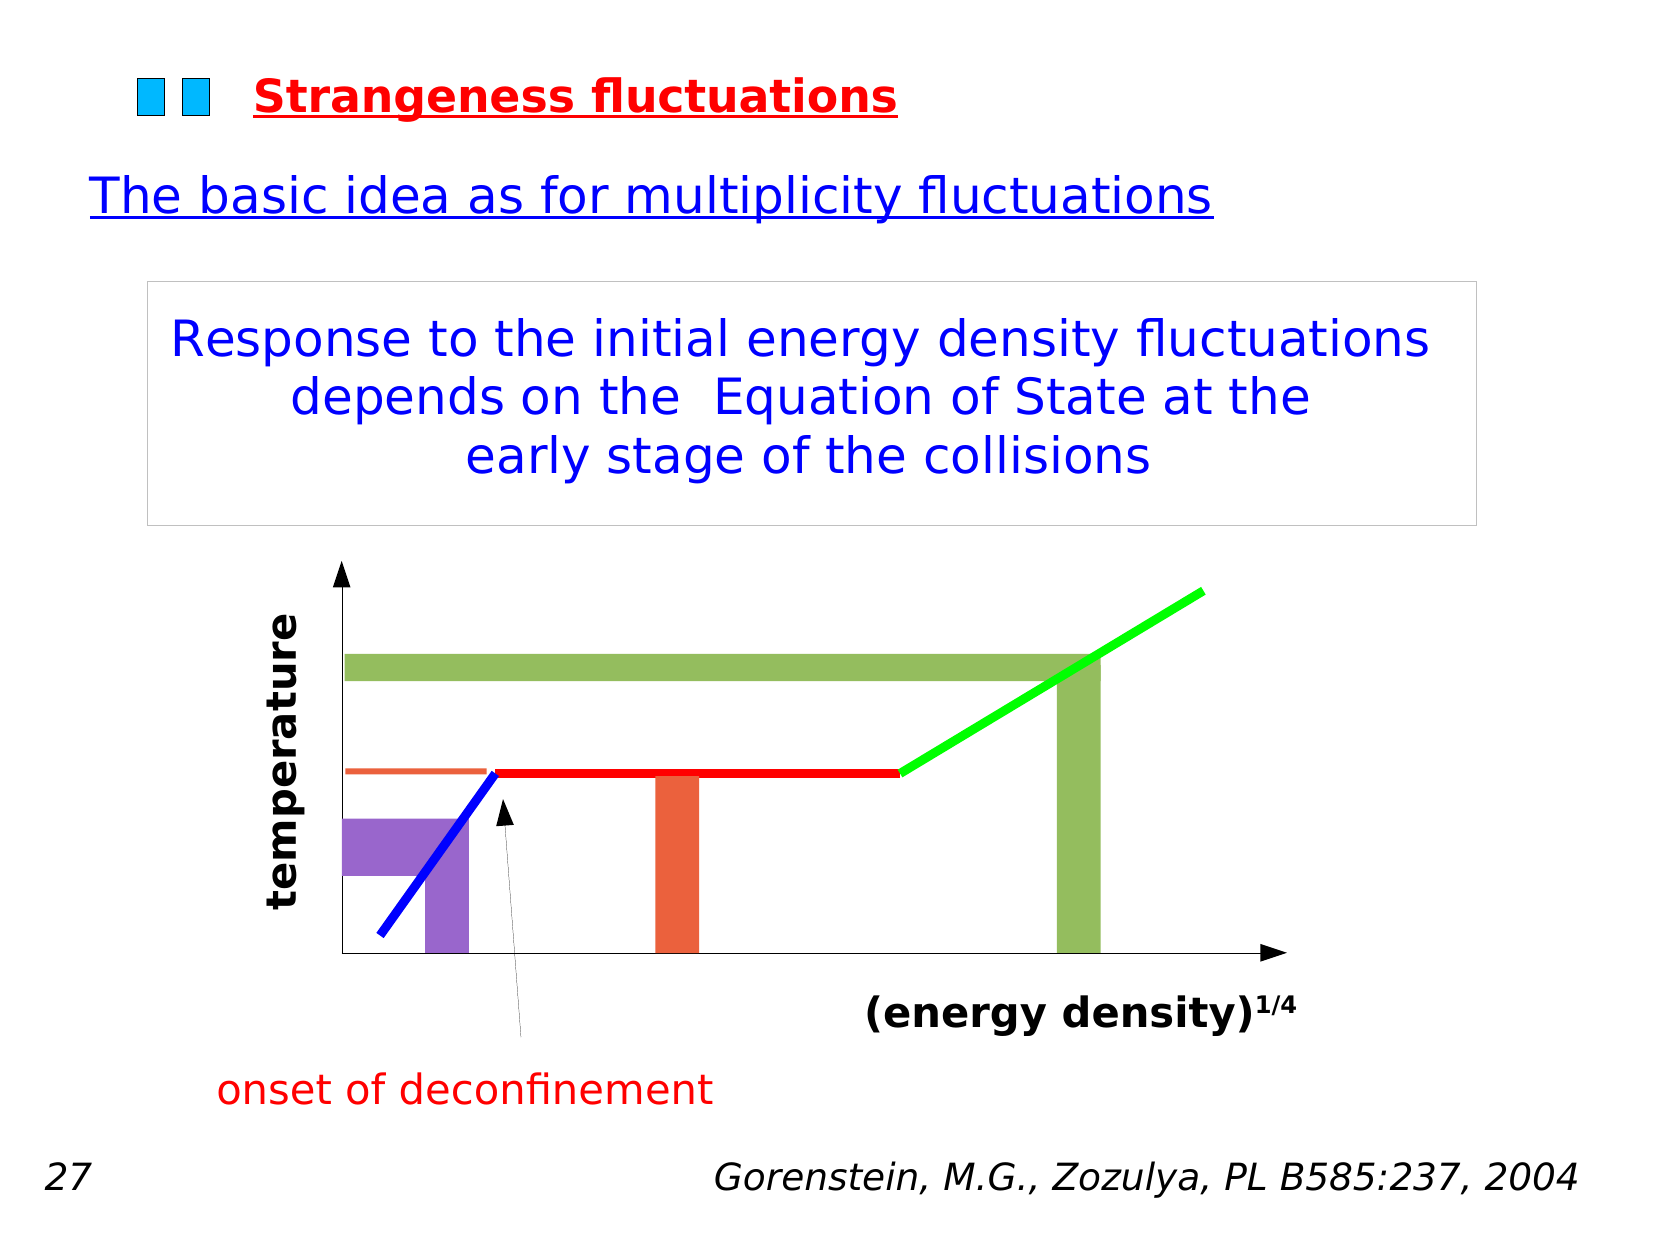

Strangeness fluctuations
The basic idea as for multiplicity fluctuations
Response to the initial energy density fluctuations
depends on the Equation of State at the
early stage of the collisions
 temperature
(energy density)1/4
onset of deconfinement
Gorenstein, M.G., Zozulya, PL B585:237, 2004